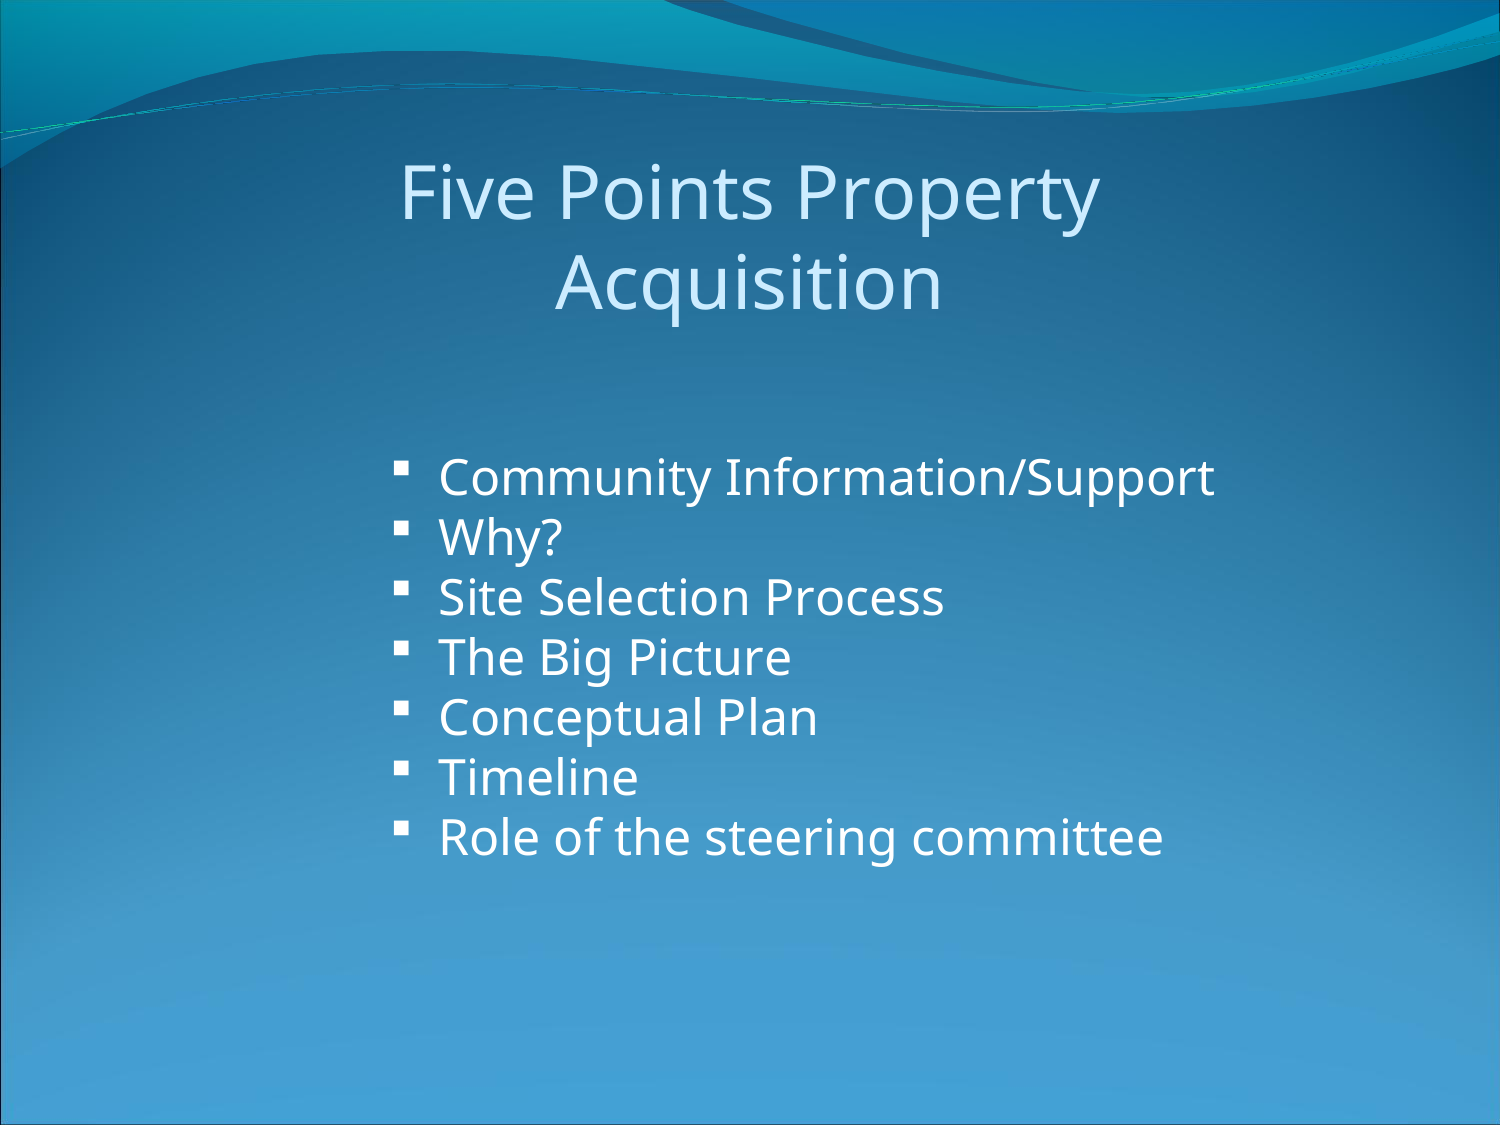

Five Points Property Acquisition
 Community Information/Support
 Why?
 Site Selection Process
 The Big Picture
 Conceptual Plan
 Timeline
 Role of the steering committee